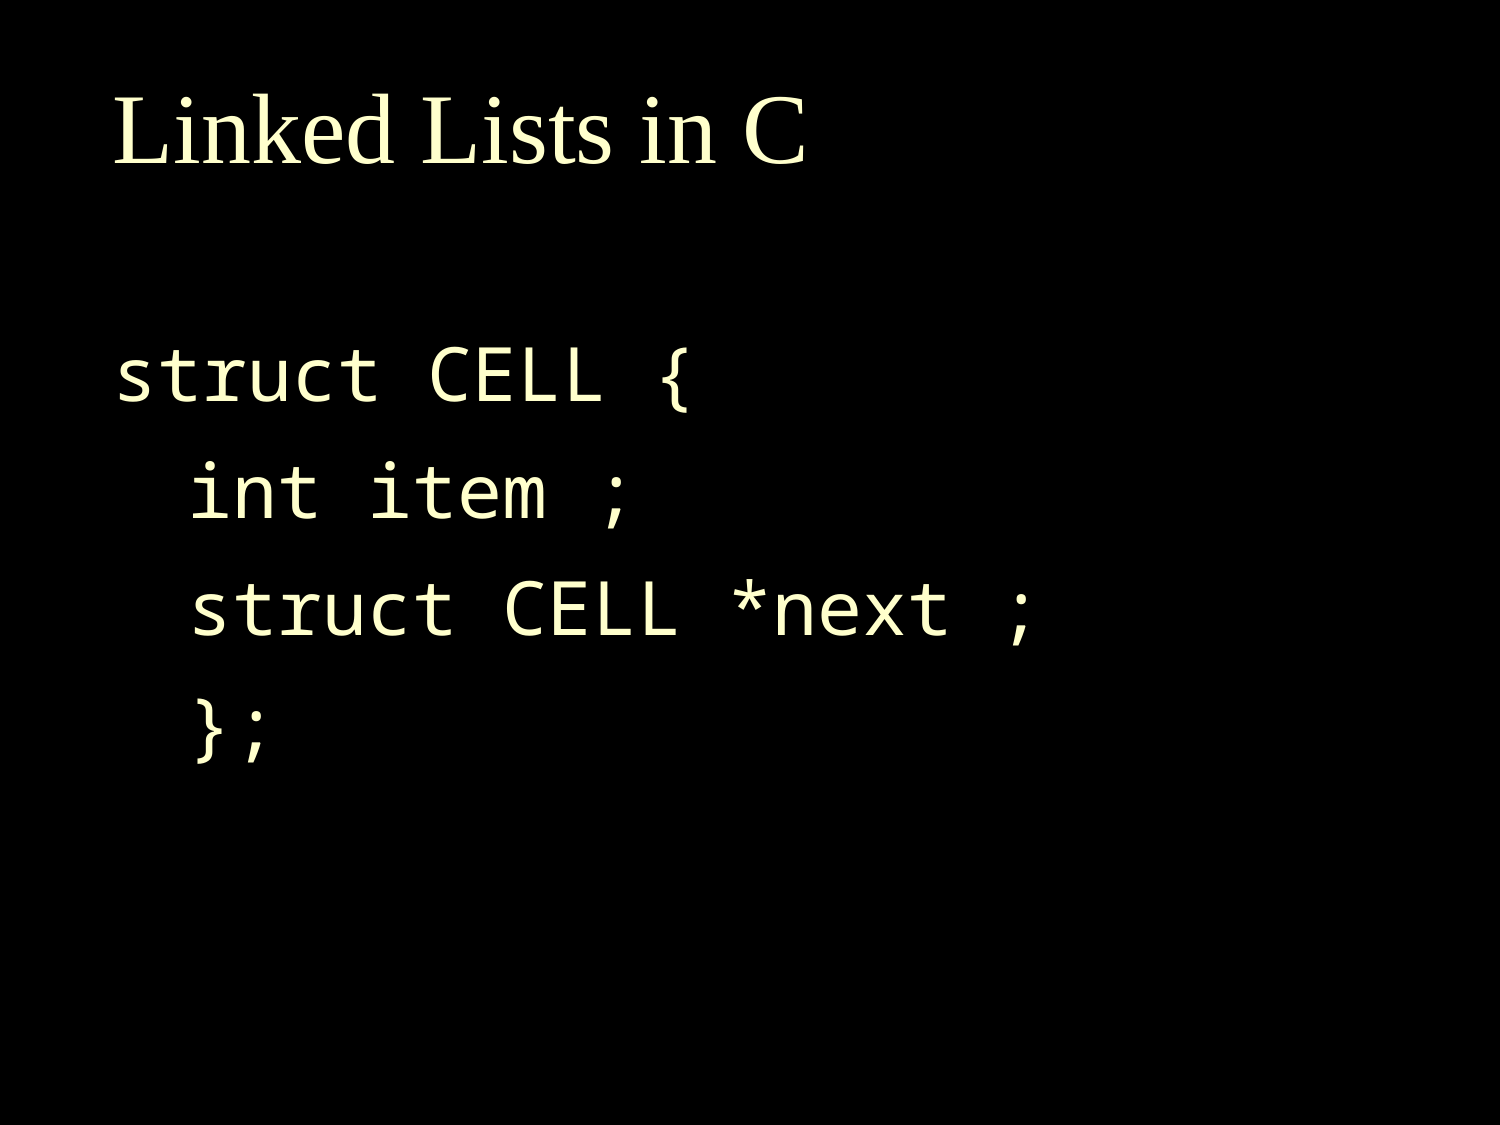

# Linked Lists in C
struct CELL {
int item ;
struct CELL *next ;
};